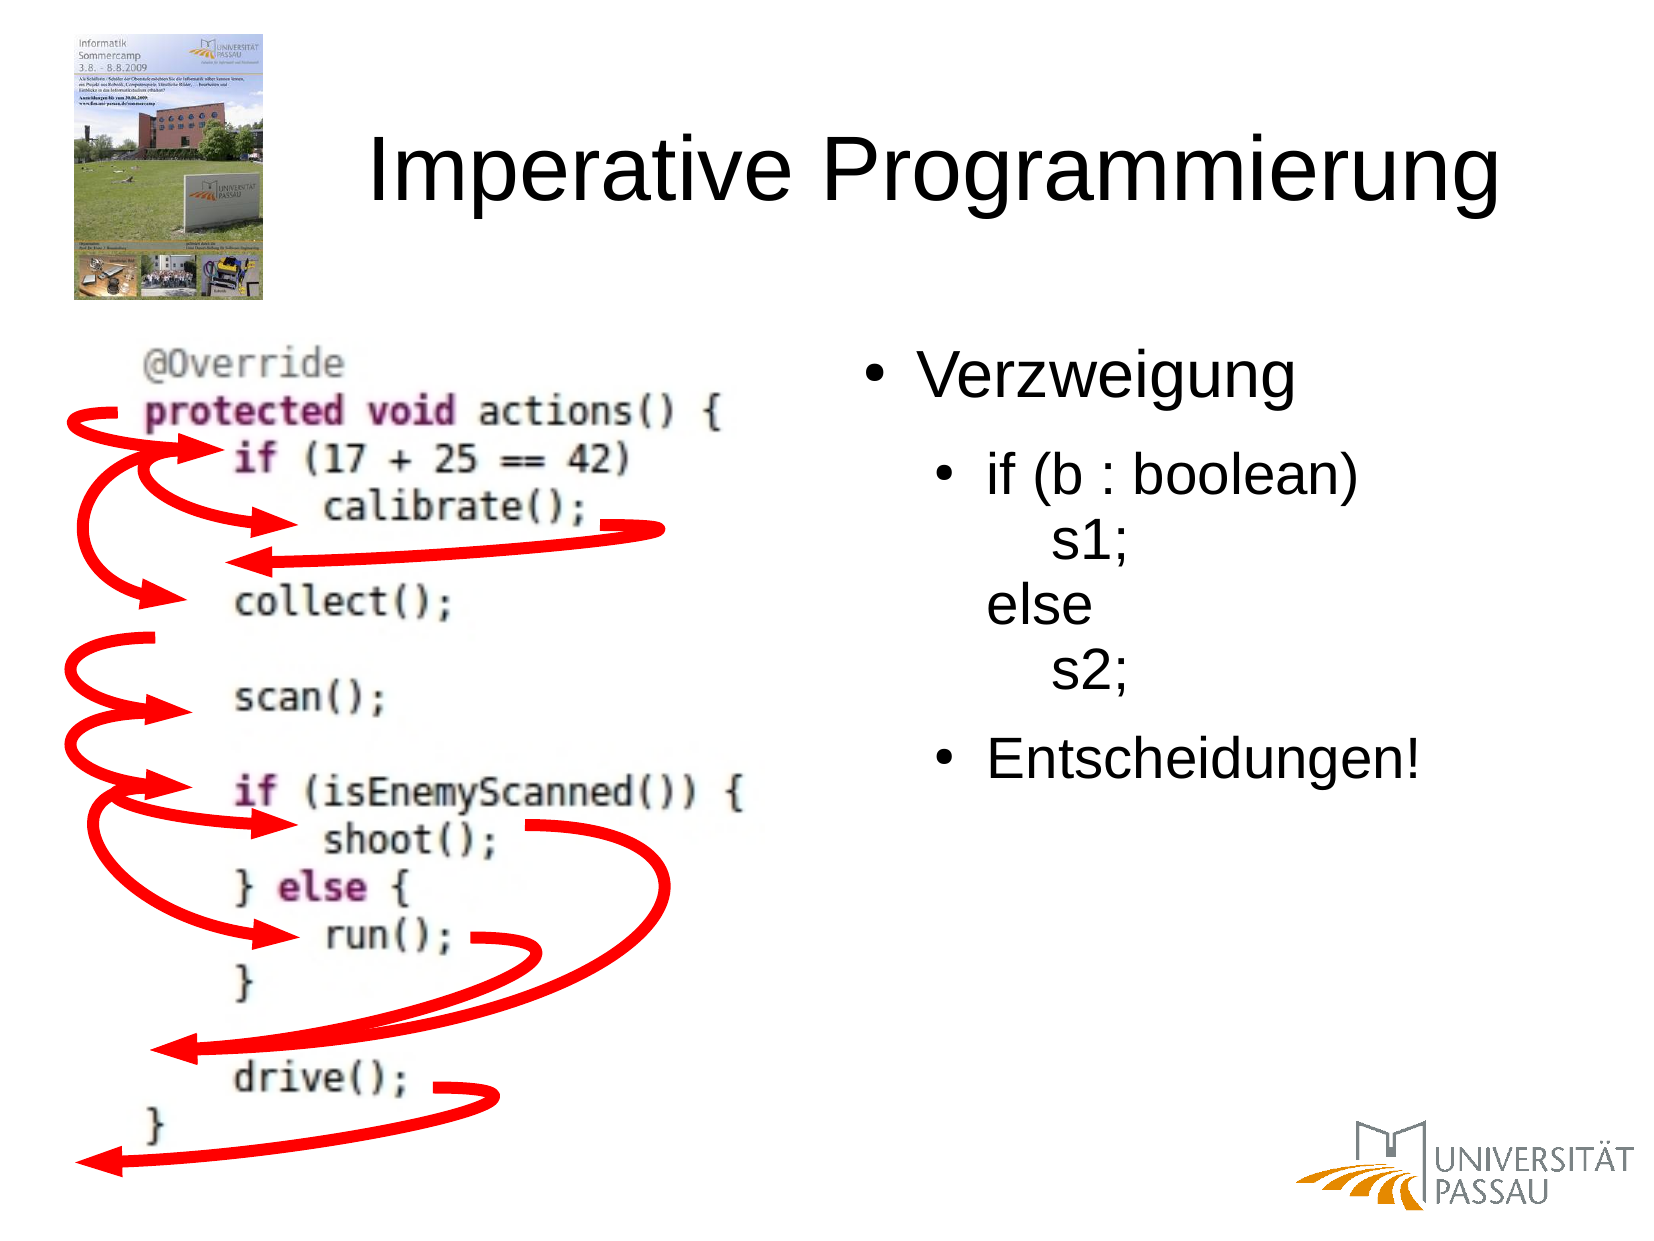

# Imperative Programmierung
Verzweigung
if (b : boolean)
 s1;
else
 s2;
Entscheidungen!